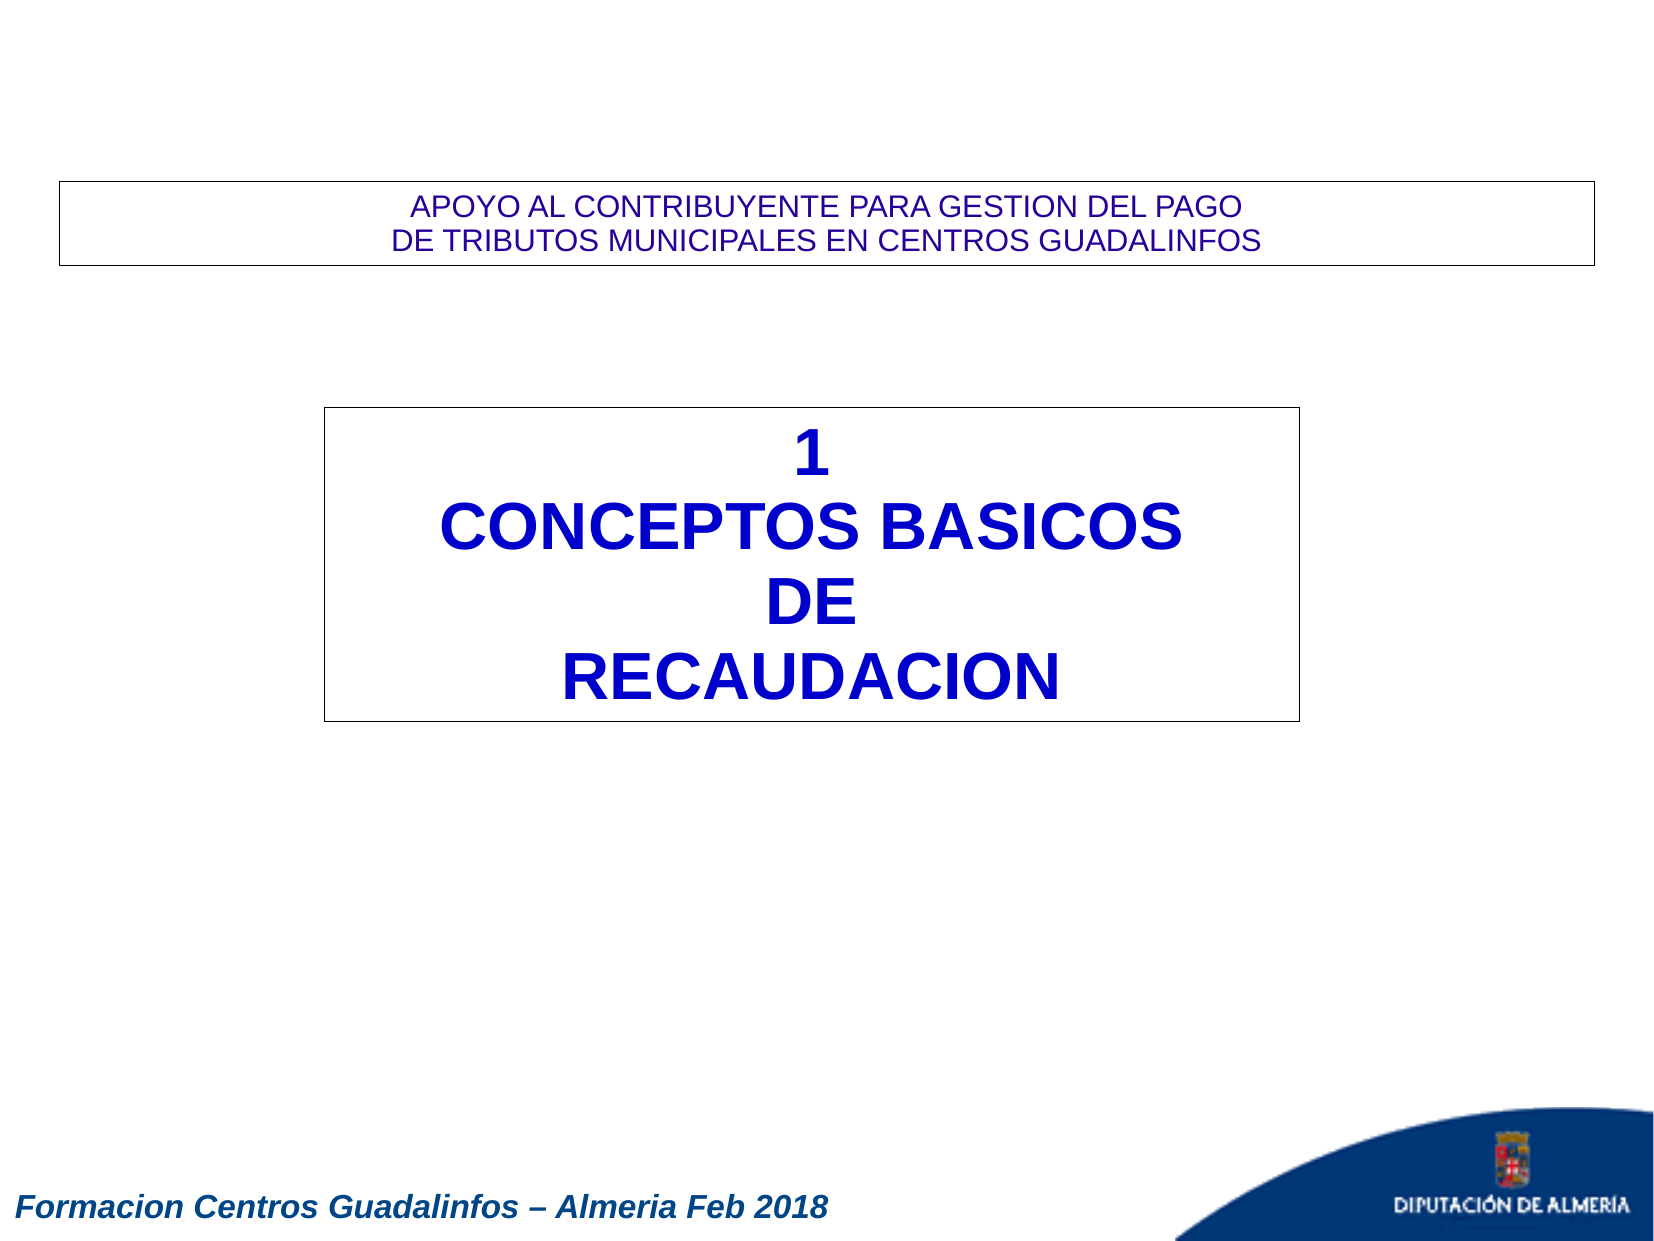

APOYO AL CONTRIBUYENTE PARA GESTION DEL PAGO
DE TRIBUTOS MUNICIPALES EN CENTROS GUADALINFOS
1
CONCEPTOS BASICOS
DE
RECAUDACION
Formacion Centros Guadalinfos – Almeria Feb 2018